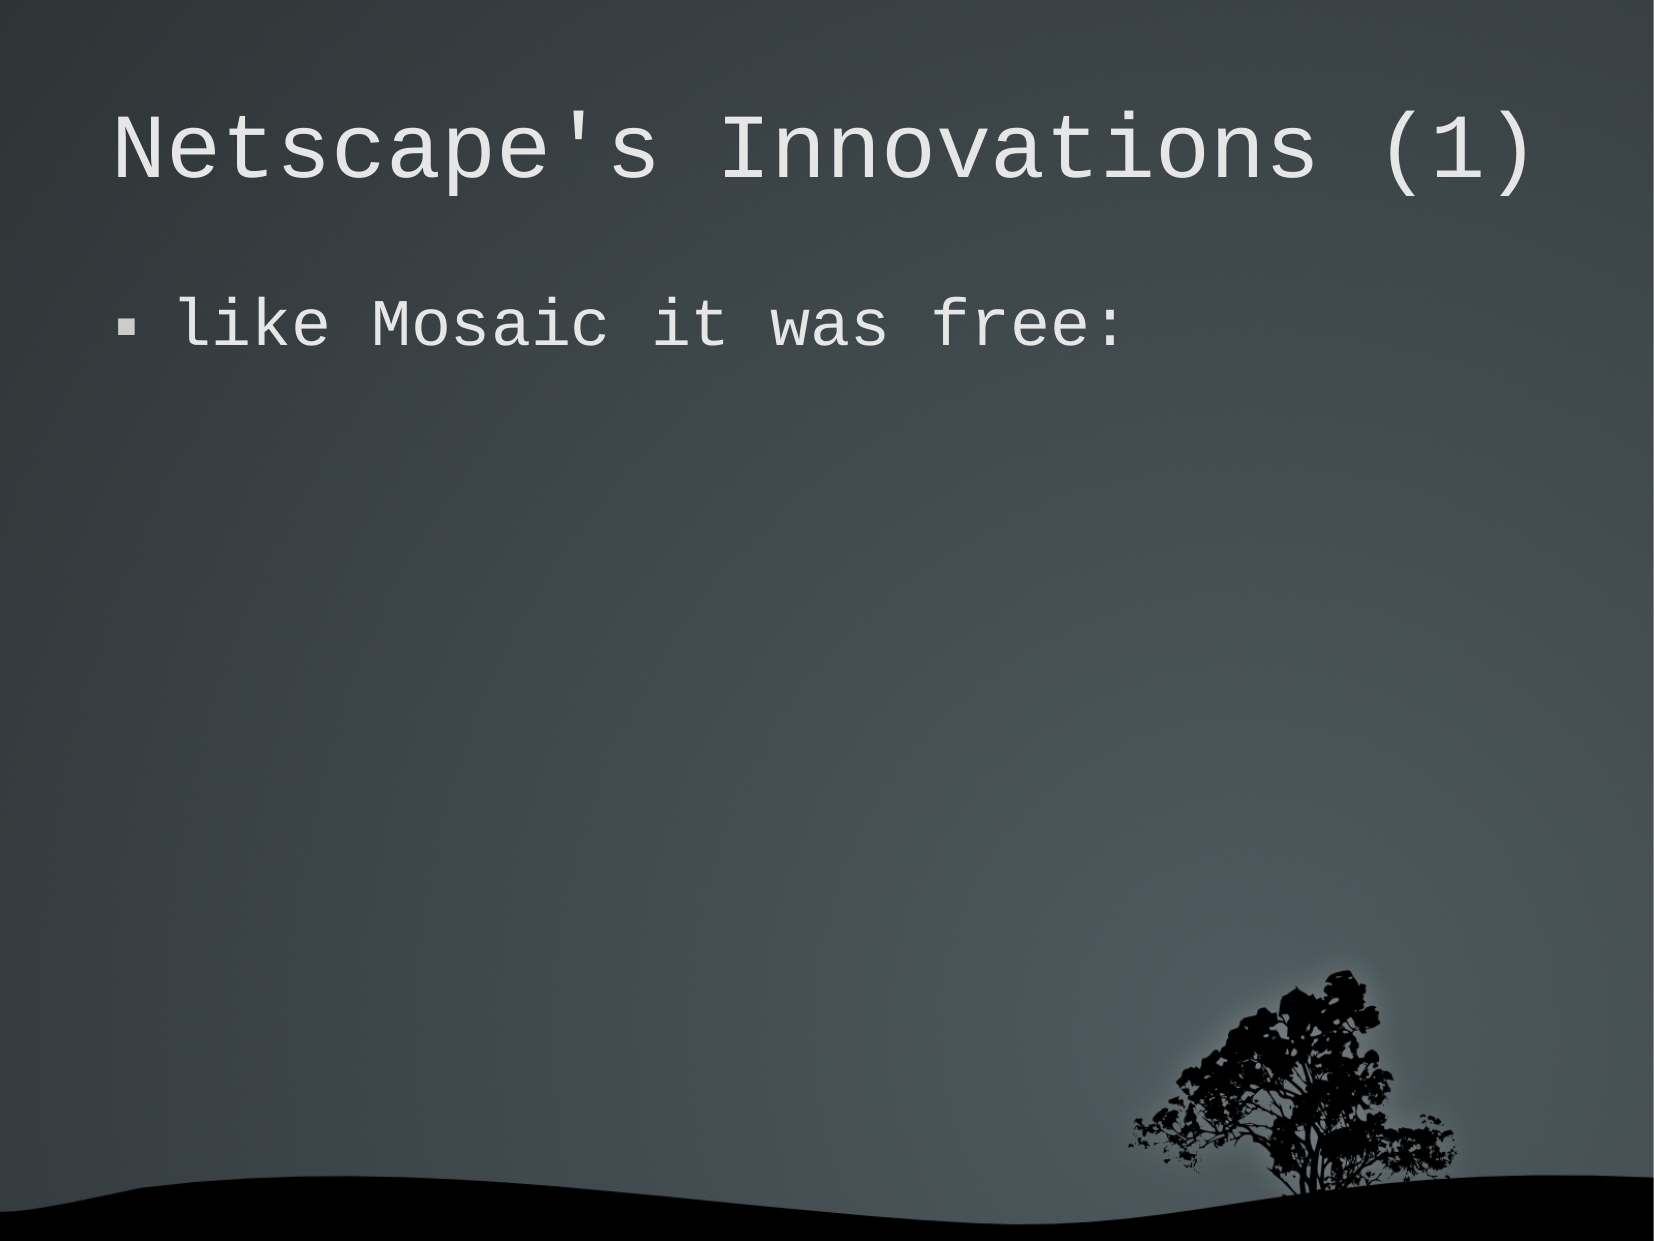

# Netscape's Innovations (1)
like Mosaic it was free: